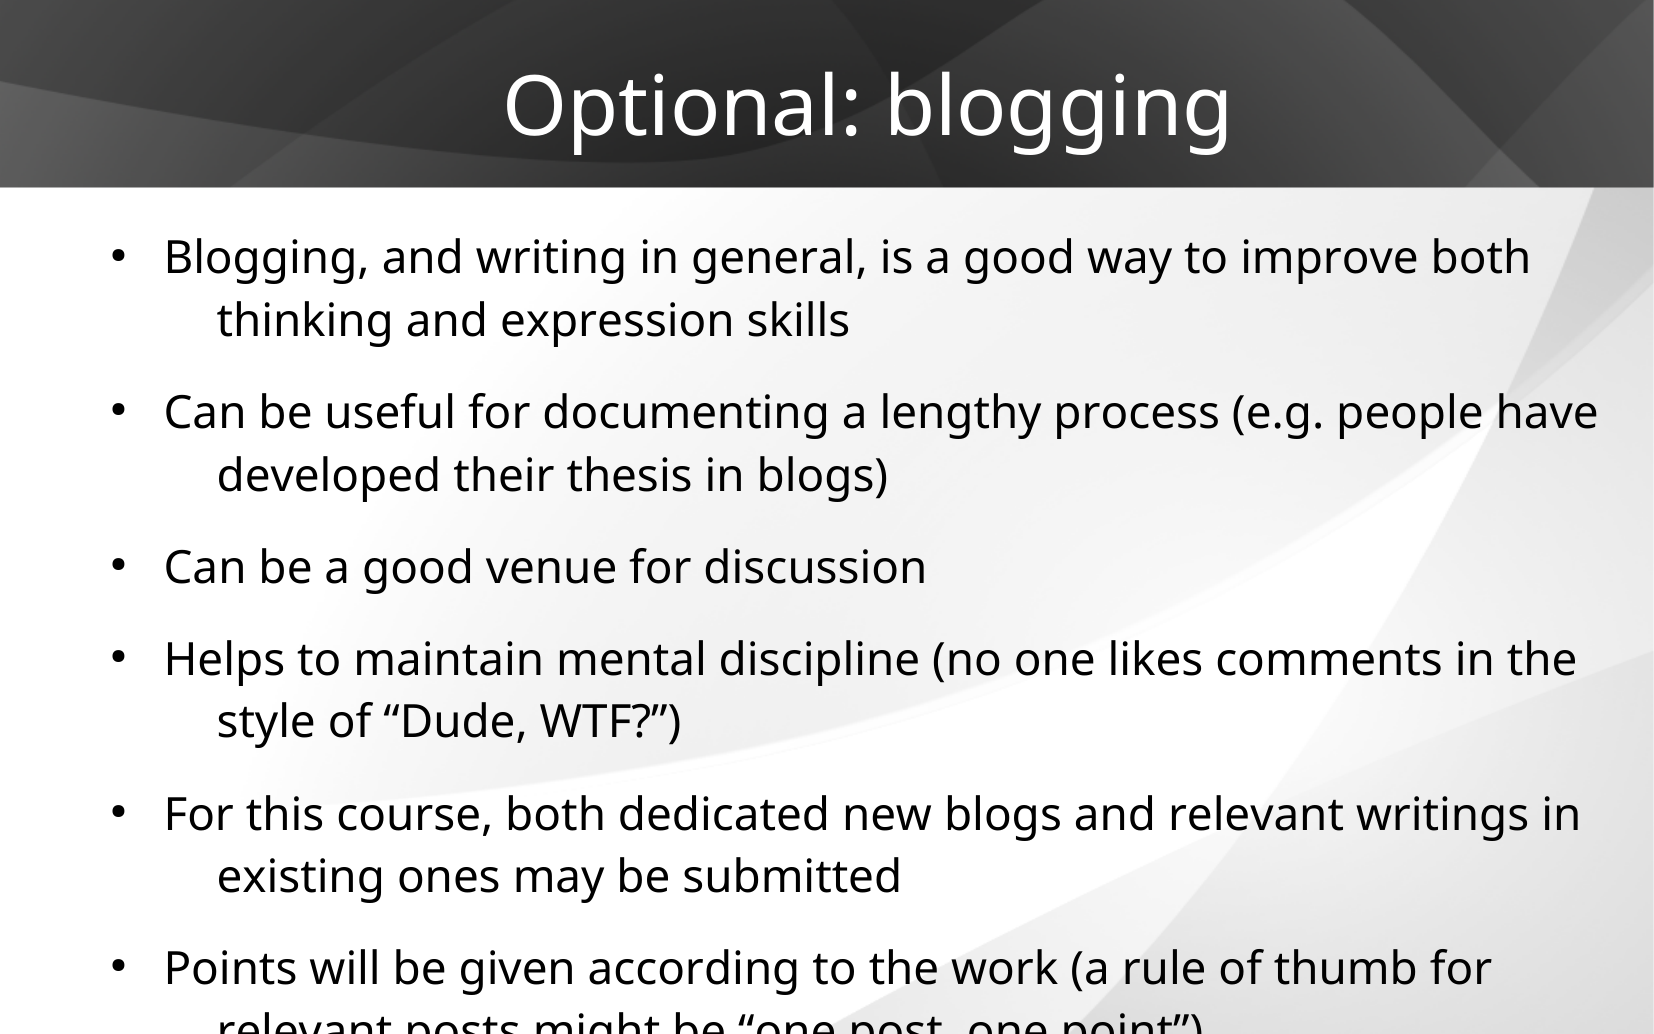

# Optional: blogging
Blogging, and writing in general, is a good way to improve both thinking and expression skills
Can be useful for documenting a lengthy process (e.g. people have developed their thesis in blogs)
Can be a good venue for discussion
Helps to maintain mental discipline (no one likes comments in the style of “Dude, WTF?”)
For this course, both dedicated new blogs and relevant writings in existing ones may be submitted
Points will be given according to the work (a rule of thumb for relevant posts might be “one post, one point”)